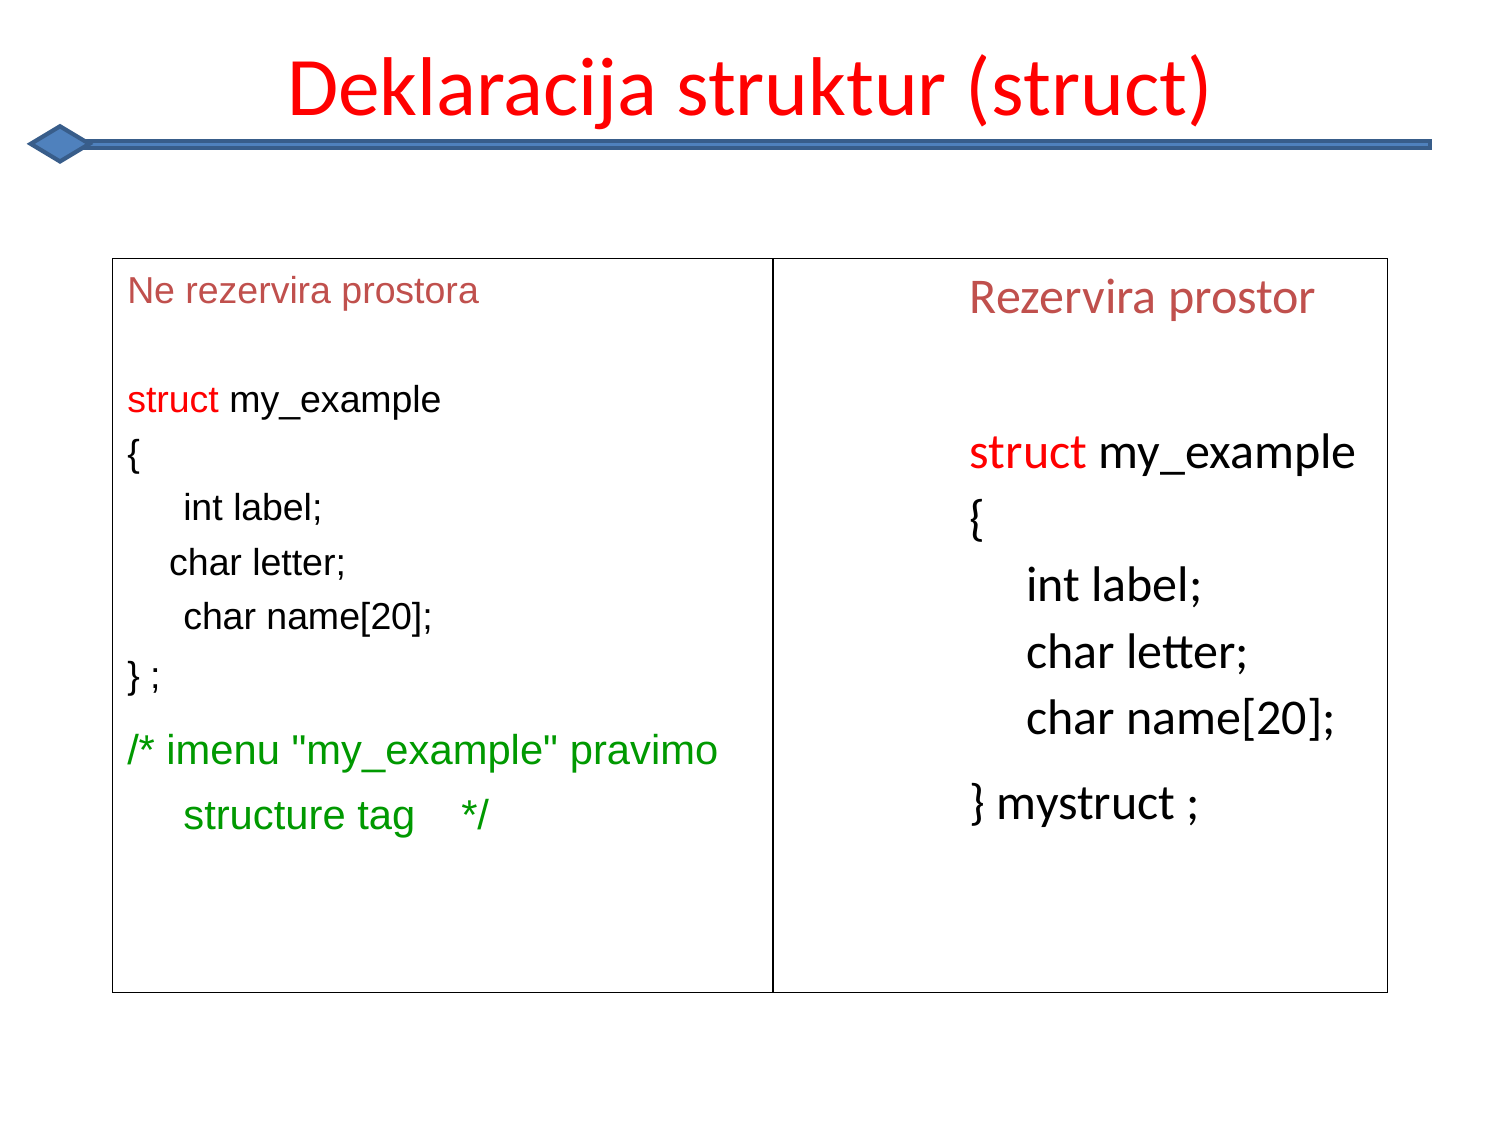

# Deklaracija struktur (struct)
Ne rezervira prostora
struct my_example
{
	int label;
 char letter;
	char name[20];
} ;
/* imenu "my_example" pravimo structure tag */
Rezervira prostor
struct my_example
{
	int label;
	char letter;
	char name[20];
} mystruct ;